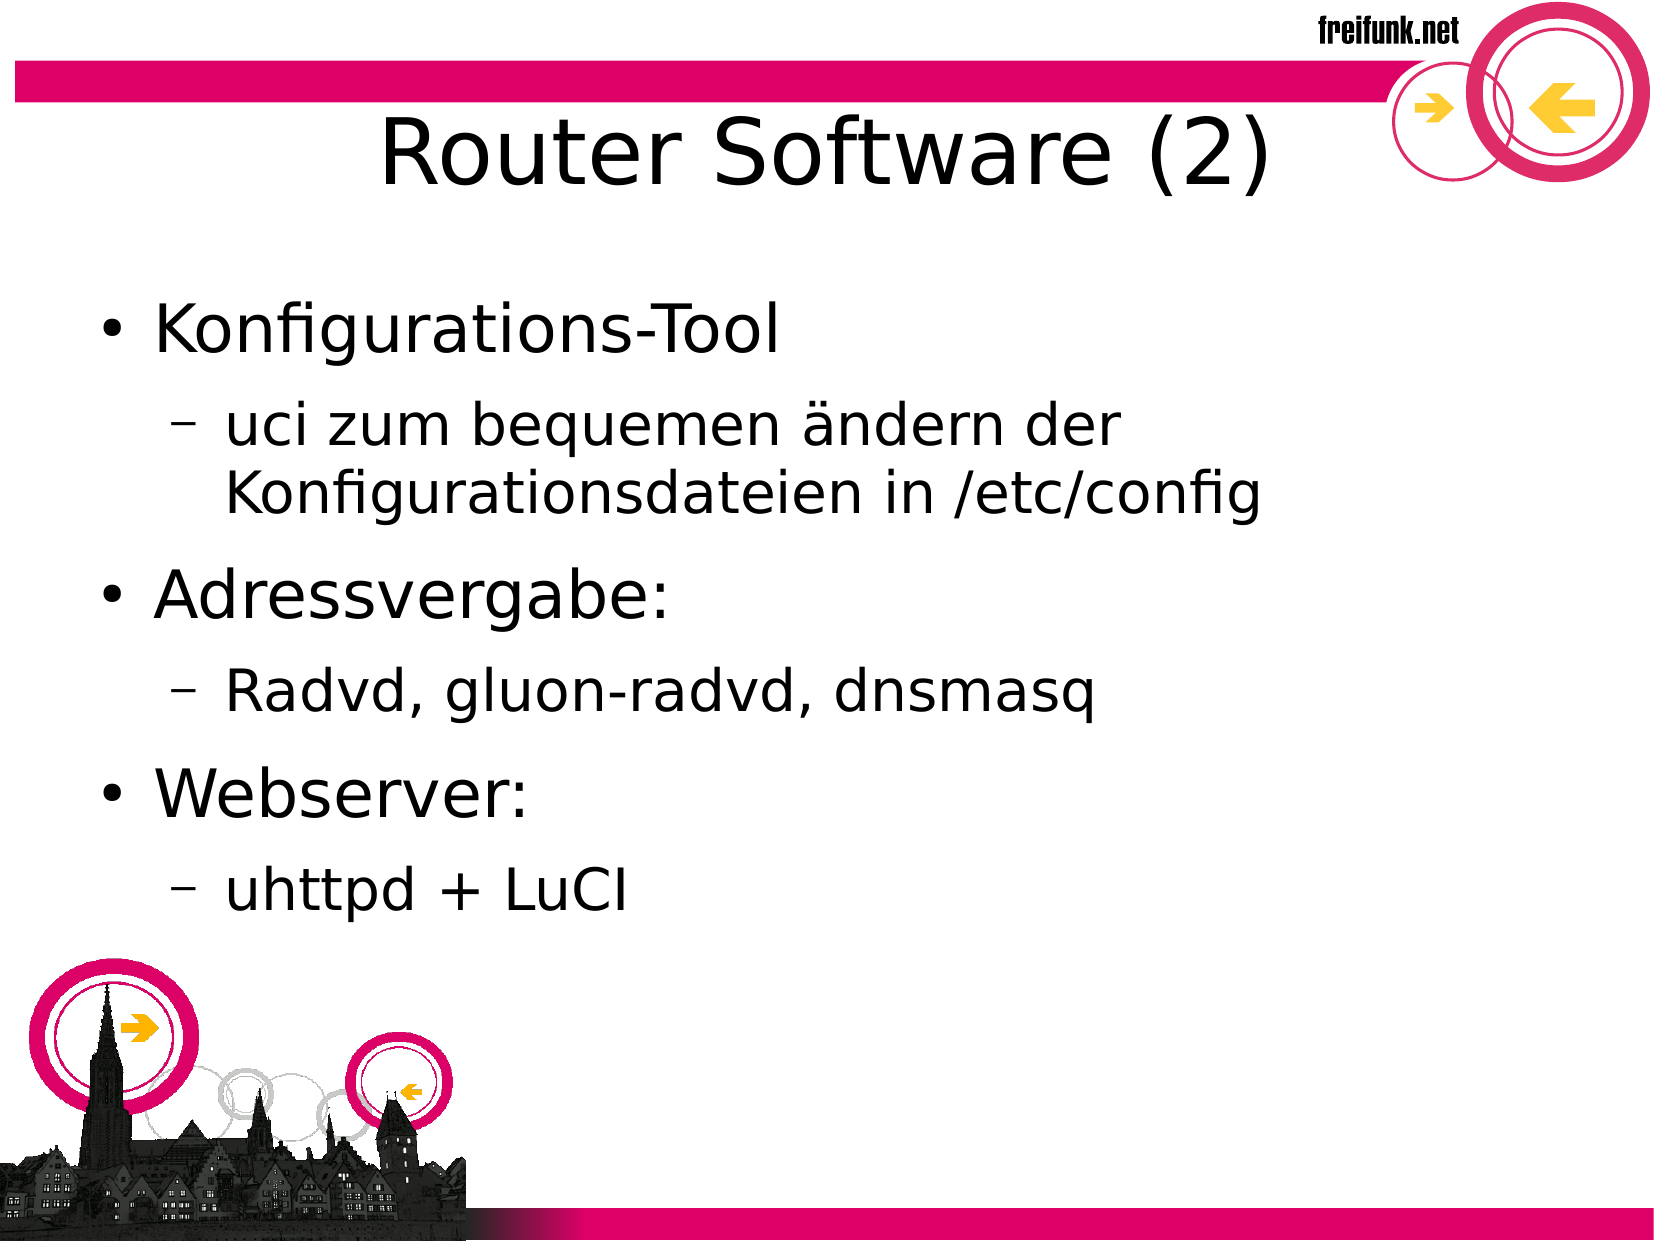

# Router Software (2)
Konfigurations-Tool
uci zum bequemen ändern der Konfigurationsdateien in /etc/config
Adressvergabe:
Radvd, gluon-radvd, dnsmasq
Webserver:
uhttpd + LuCI